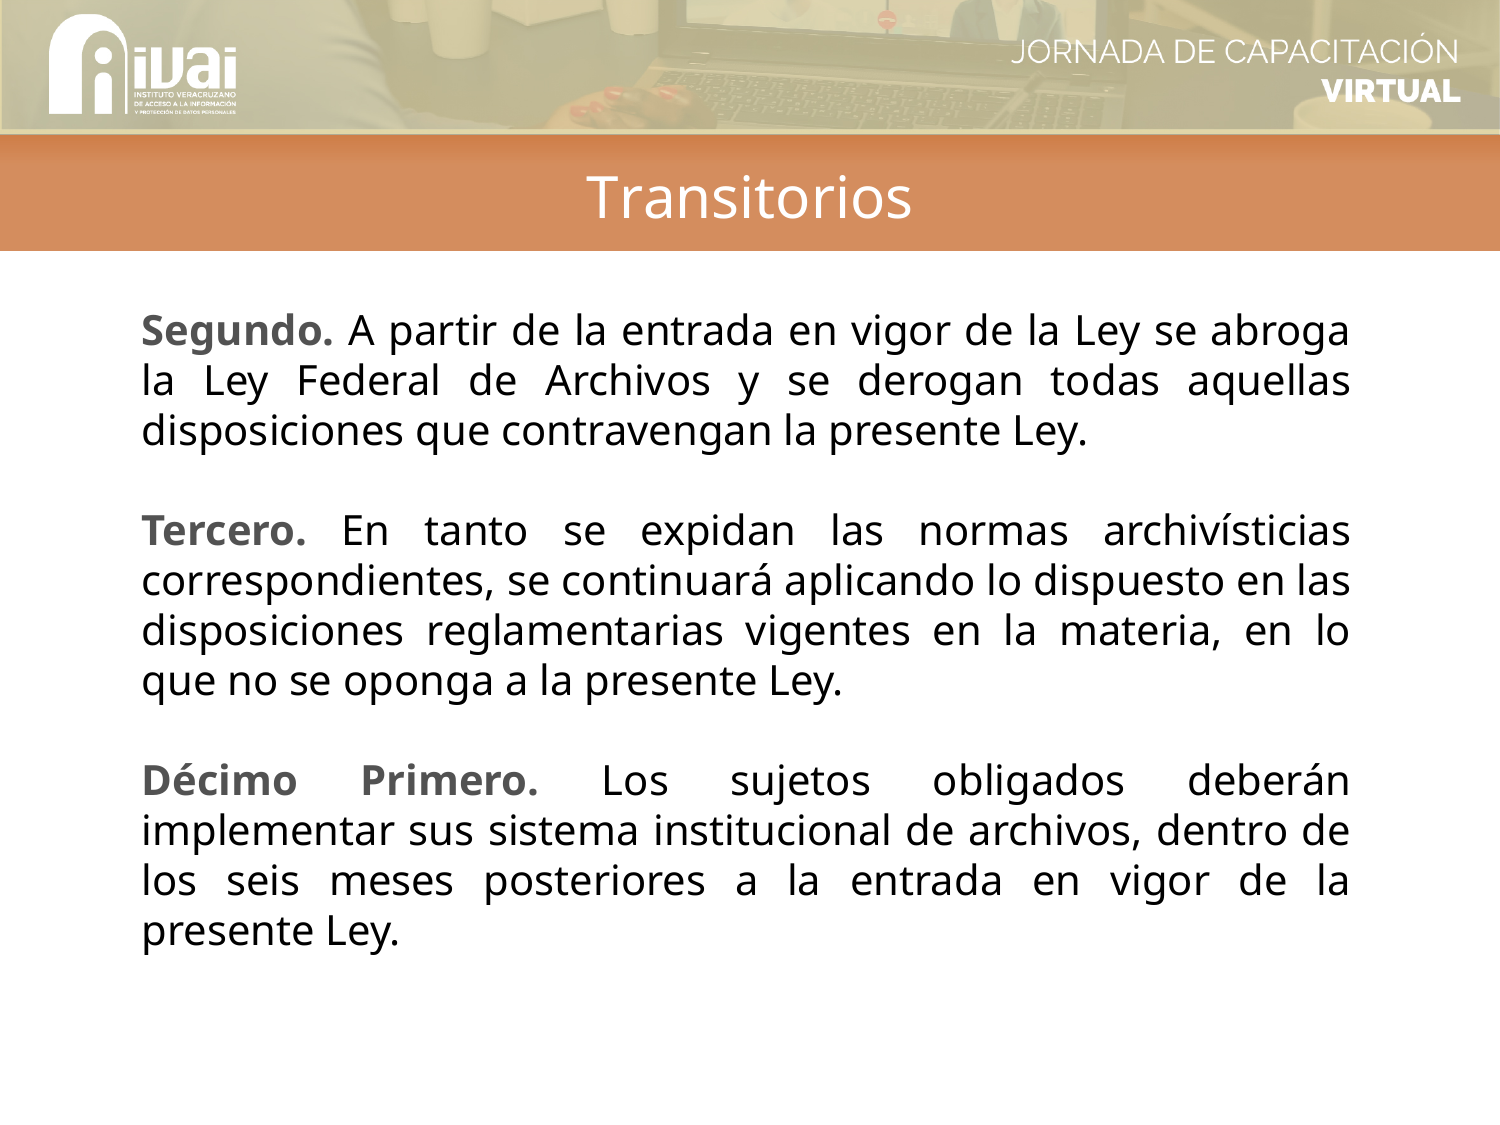

Transitorios
Segundo. A partir de la entrada en vigor de la Ley se abroga la Ley Federal de Archivos y se derogan todas aquellas disposiciones que contravengan la presente Ley.
Tercero. En tanto se expidan las normas archivísticias correspondientes, se continuará aplicando lo dispuesto en las disposiciones reglamentarias vigentes en la materia, en lo que no se oponga a la presente Ley.
Décimo Primero. Los sujetos obligados deberán implementar sus sistema institucional de archivos, dentro de los seis meses posteriores a la entrada en vigor de la presente Ley.